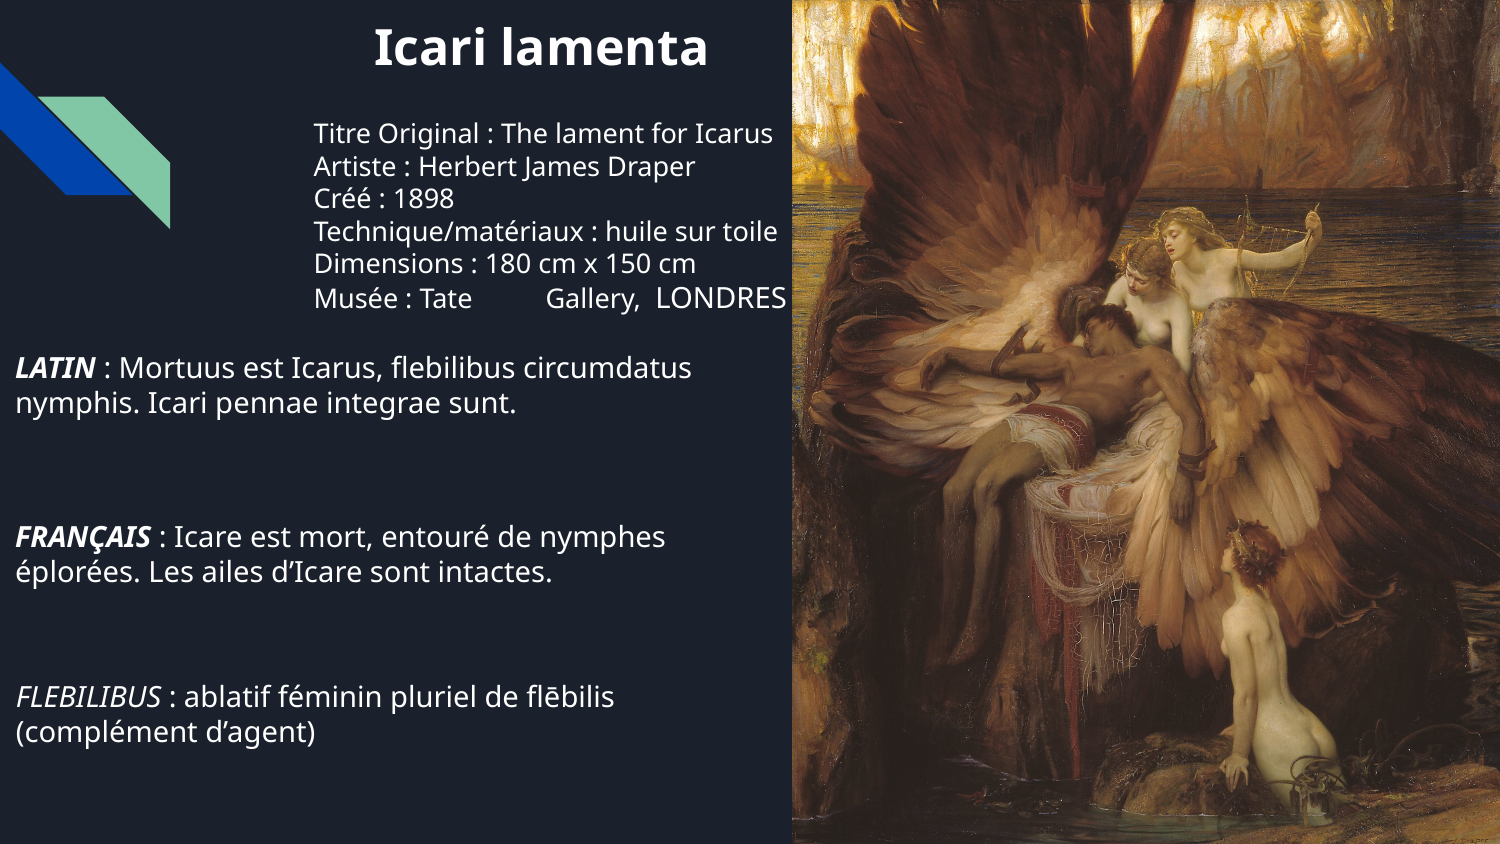

Icari lamenta
Titre Original : The lament for Icarus
Artiste : Herbert James Draper
Créé : 1898
Technique/matériaux : huile sur toile
Dimensions : 180 cm x 150 cm
Musée : Tate	 Gallery, LONDRES
LATIN : Mortuus est Icarus, flebilibus circumdatus nymphis. Icari pennae integrae sunt.
FRANÇAIS : Icare est mort, entouré de nymphes éplorées. Les ailes d’Icare sont intactes.
FLEBILIBUS : ablatif féminin pluriel de flēbilis (complément d’agent)